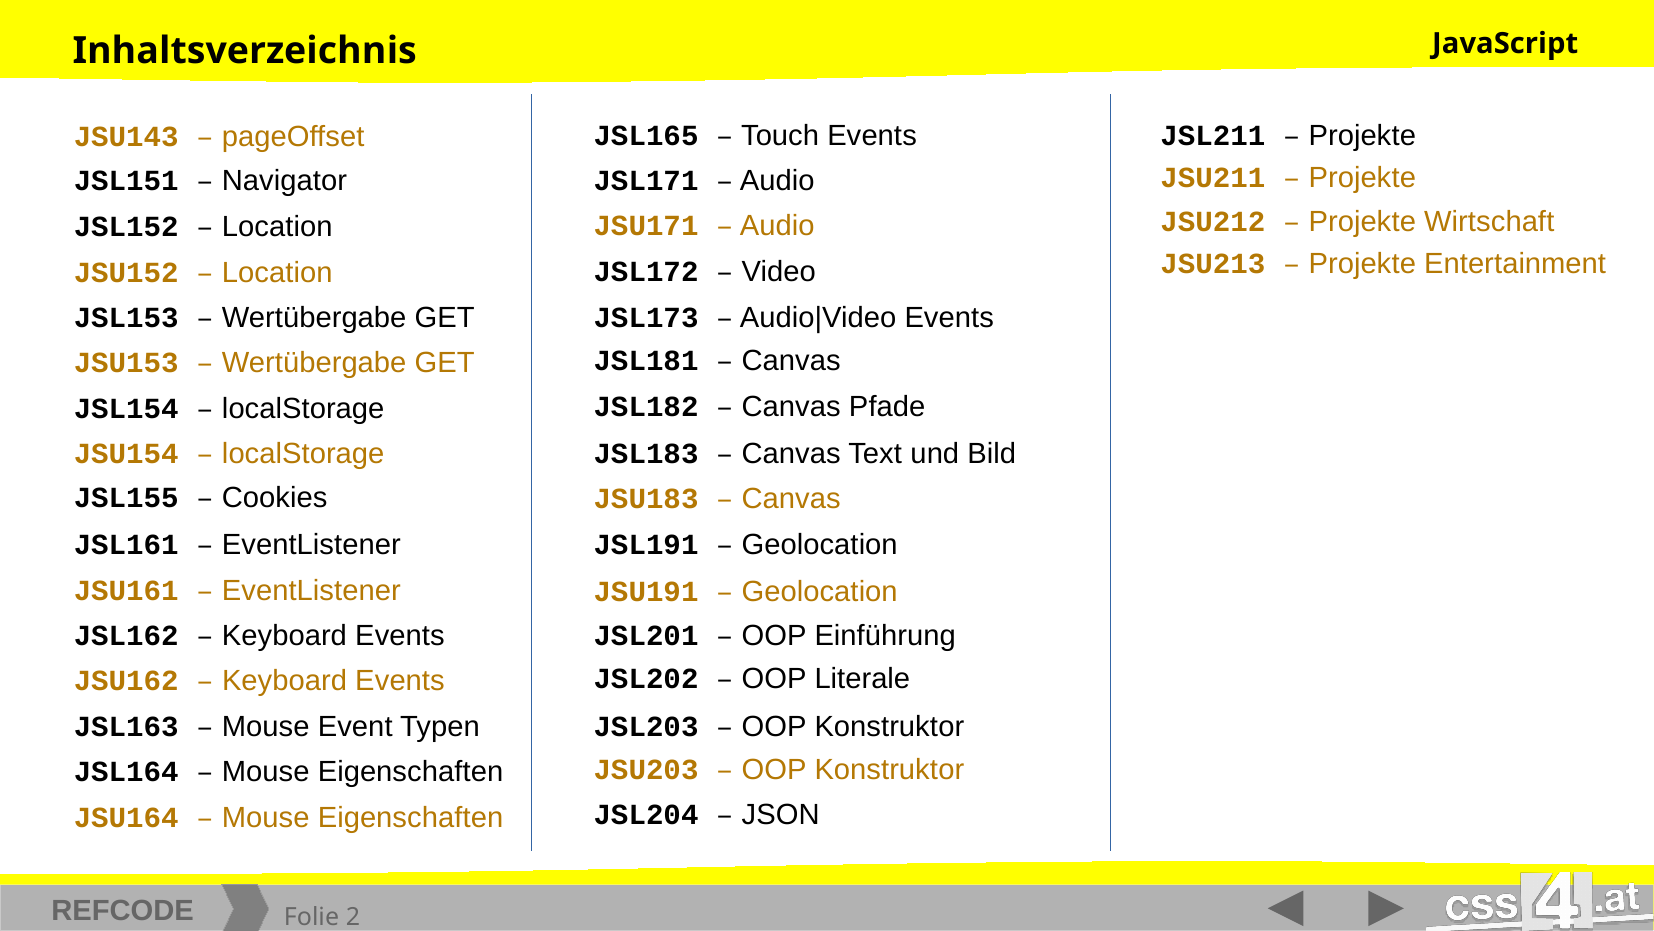

JavaScript
Inhaltsverzeichnis
JSL165 – Touch Events
JSL211 – Projekte
JSU143 – pageOffset
JSU211 – Projekte
JSL151 – Navigator
JSL171 – Audio
JSU212 – Projekte Wirtschaft
JSU171 – Audio
JSL152 – Location
JSU213 – Projekte Entertainment
JSL172 – Video
JSU152 – Location
JSL153 – Wertübergabe GET
JSL173 – Audio|Video Events
JSL181 – Canvas
JSU153 – Wertübergabe GET
JSL182 – Canvas Pfade
JSL154 – localStorage
JSL183 – Canvas Text und Bild
JSU154 – localStorage
JSL155 – Cookies
JSU183 – Canvas
JSL161 – EventListener
JSL191 – Geolocation
JSU161 – EventListener
JSU191 – Geolocation
JSL162 – Keyboard Events
JSL201 – OOP Einführung
JSL202 – OOP Literale
JSU162 – Keyboard Events
JSL163 – Mouse Event Typen
JSL203 – OOP Konstruktor
JSU203 – OOP Konstruktor
JSL164 – Mouse Eigenschaften
JSL204 – JSON
JSU164 – Mouse Eigenschaften
REFCODE
Folie